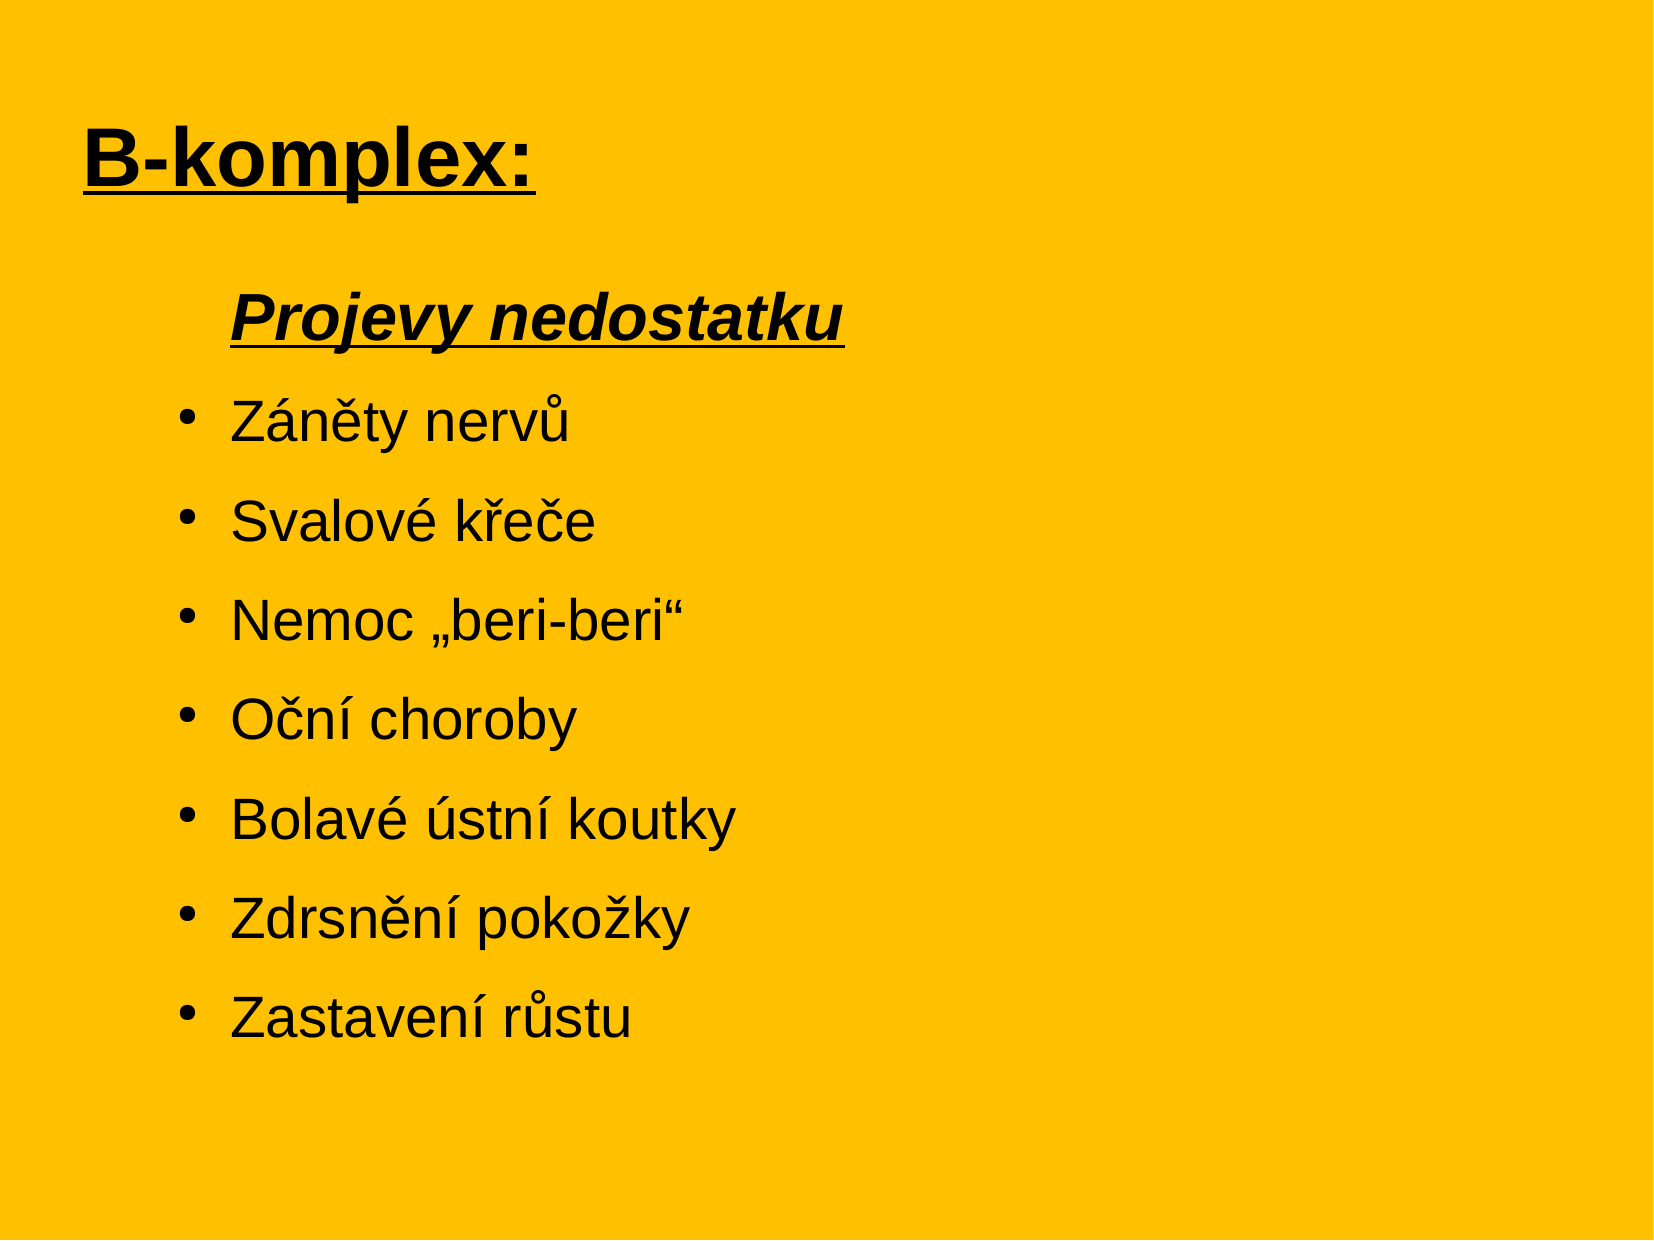

# B-komplex:
Projevy nedostatku
Záněty nervů
Svalové křeče
Nemoc „beri-beri“
Oční choroby
Bolavé ústní koutky
Zdrsnění pokožky
Zastavení růstu